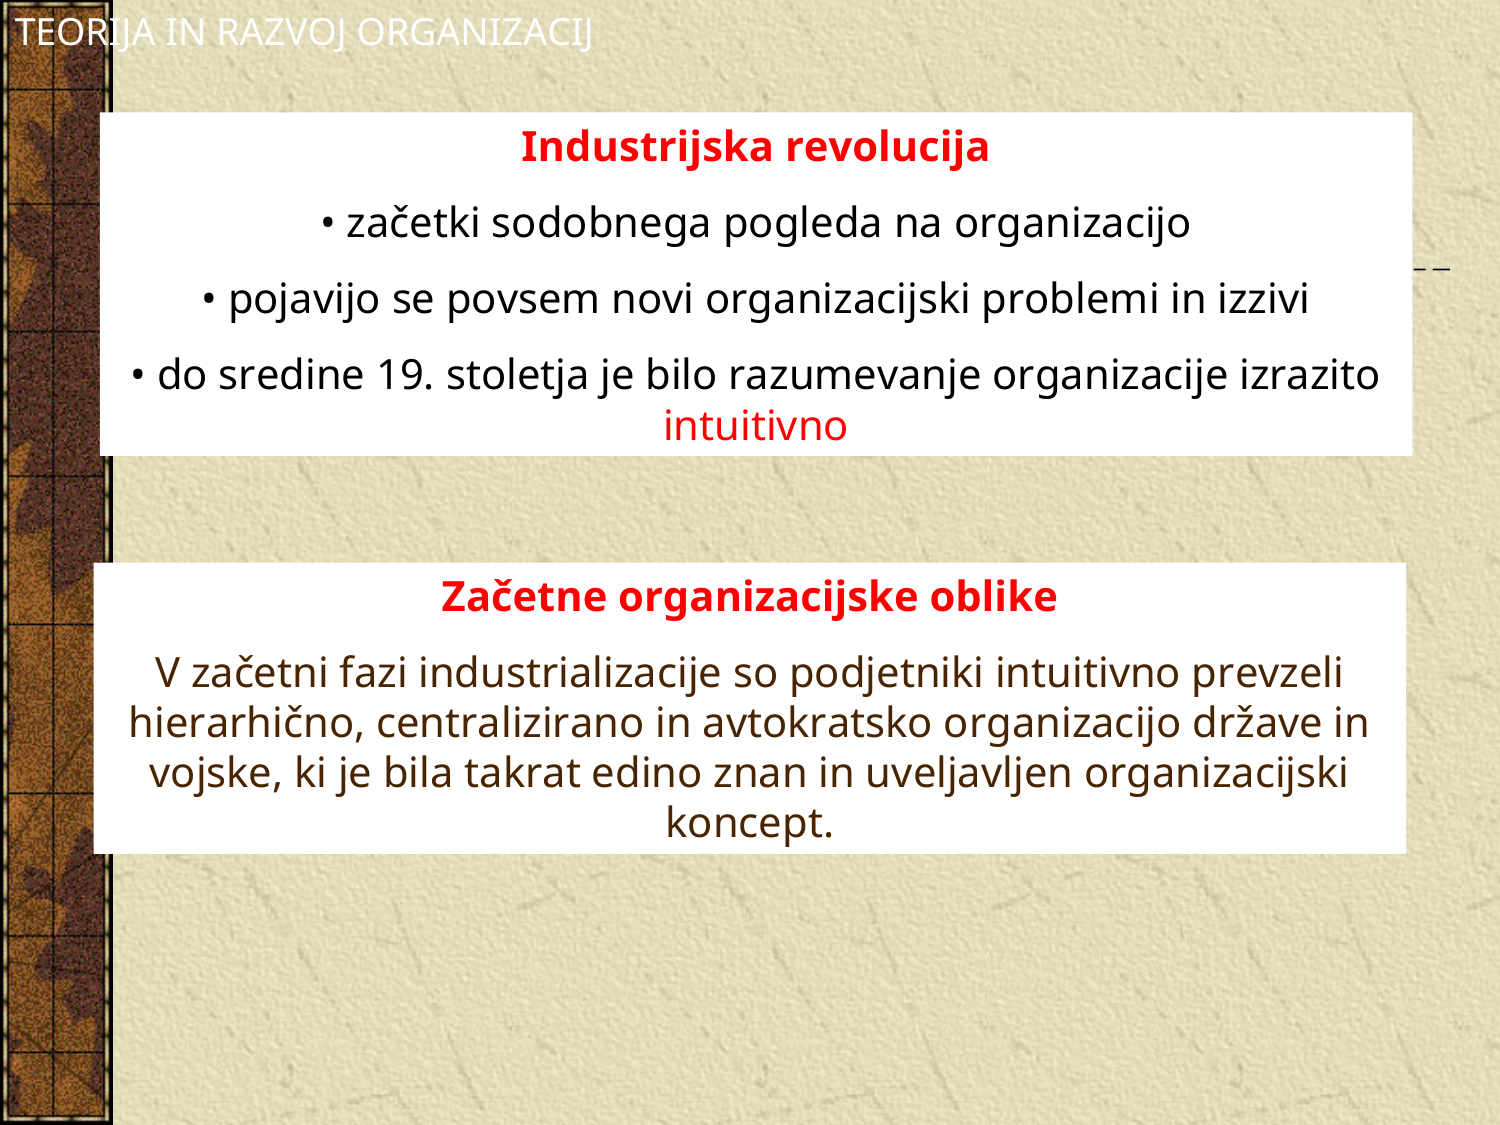

TEORIJA IN RAZVOJ ORGANIZACIJ
Industrijska revolucija
• začetki sodobnega pogleda na organizacijo
• pojavijo se povsem novi organizacijski problemi in izzivi
• do sredine 19. stoletja je bilo razumevanje organizacije izrazito intuitivno
Začetne organizacijske oblike
V začetni fazi industrializacije so podjetniki intuitivno prevzeli hierarhično, centralizirano in avtokratsko organizacijo države in vojske, ki je bila takrat edino znan in uveljavljen organizacijski koncept.